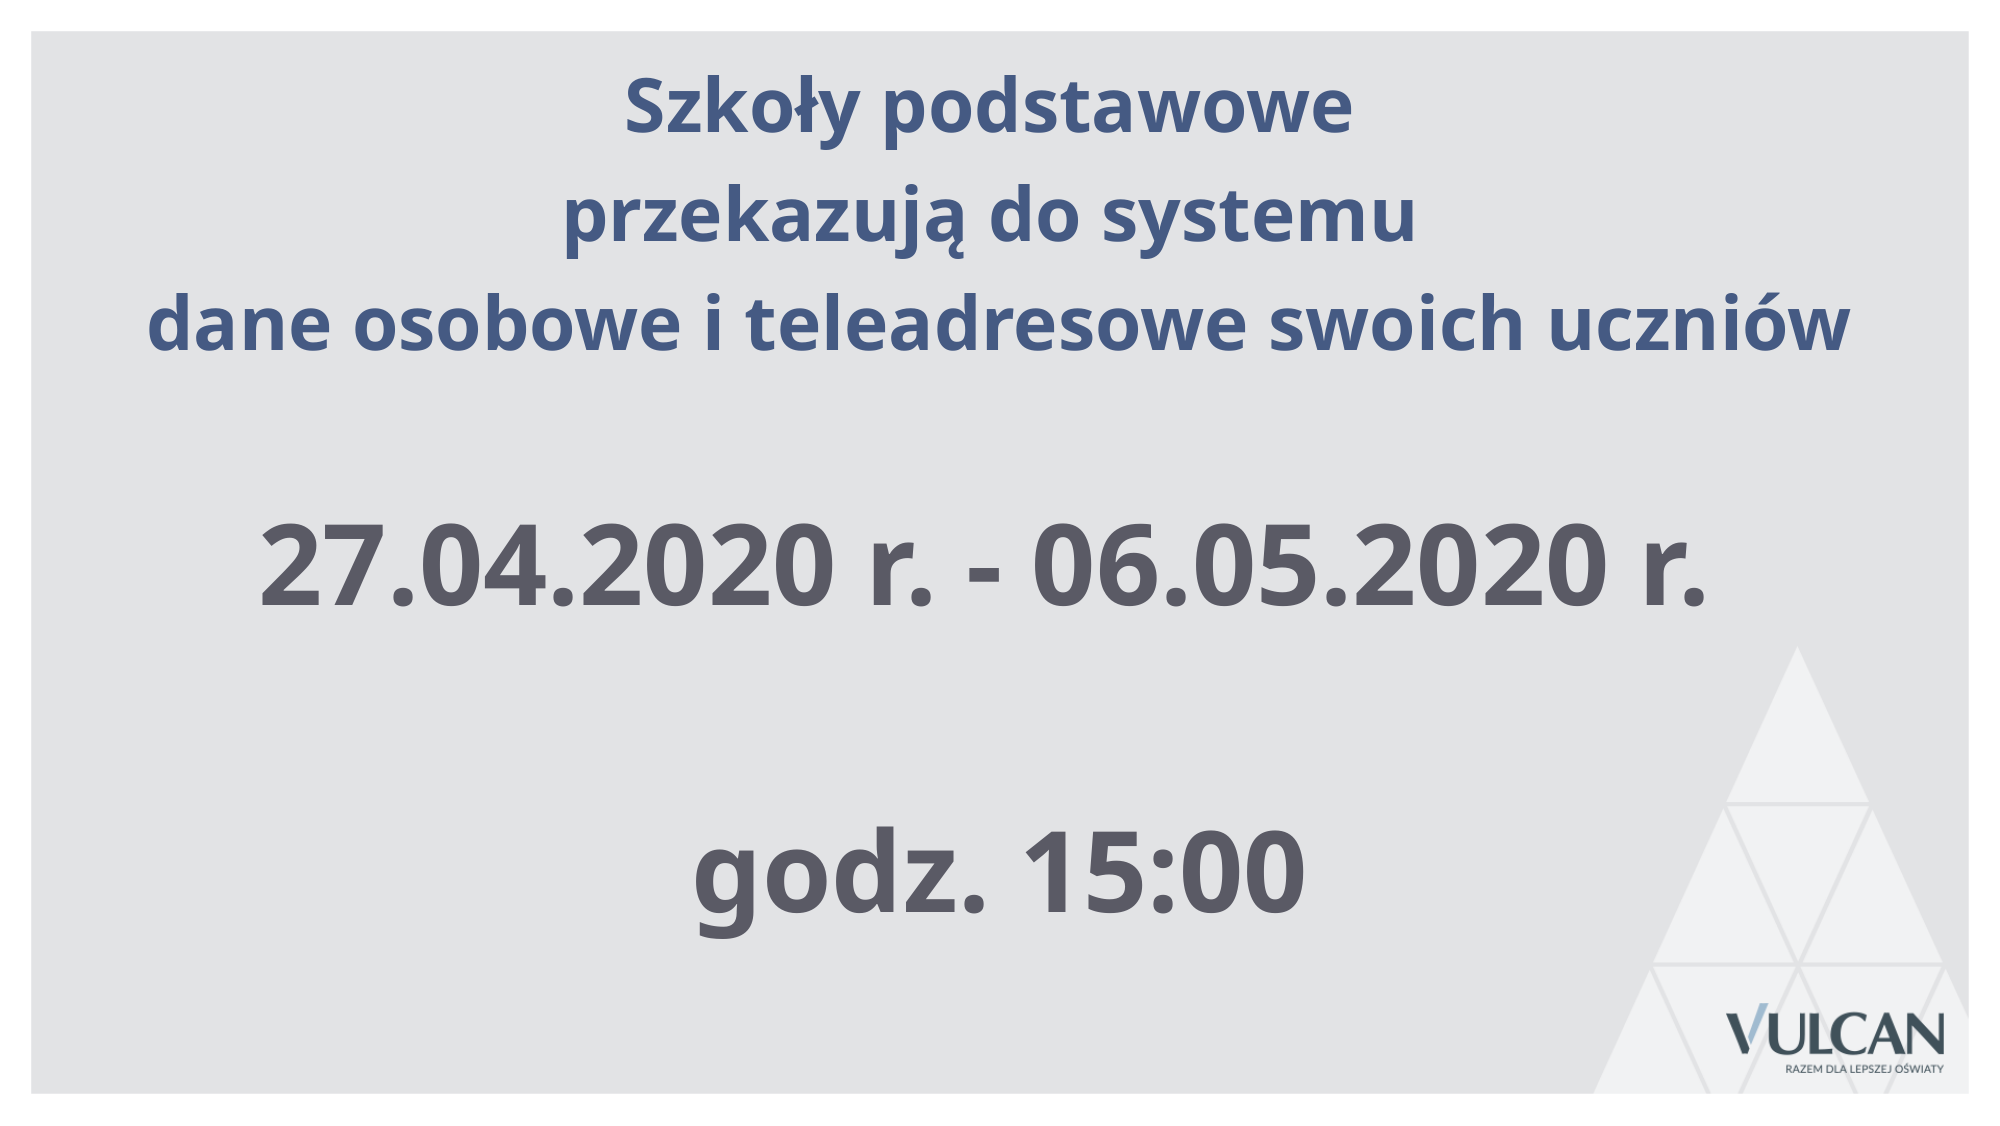

Szkoły podstawowe
przekazują do systemu
dane osobowe i teleadresowe swoich uczniów
27.04.2020 r. - 06.05.2020 r.
godz. 15:00